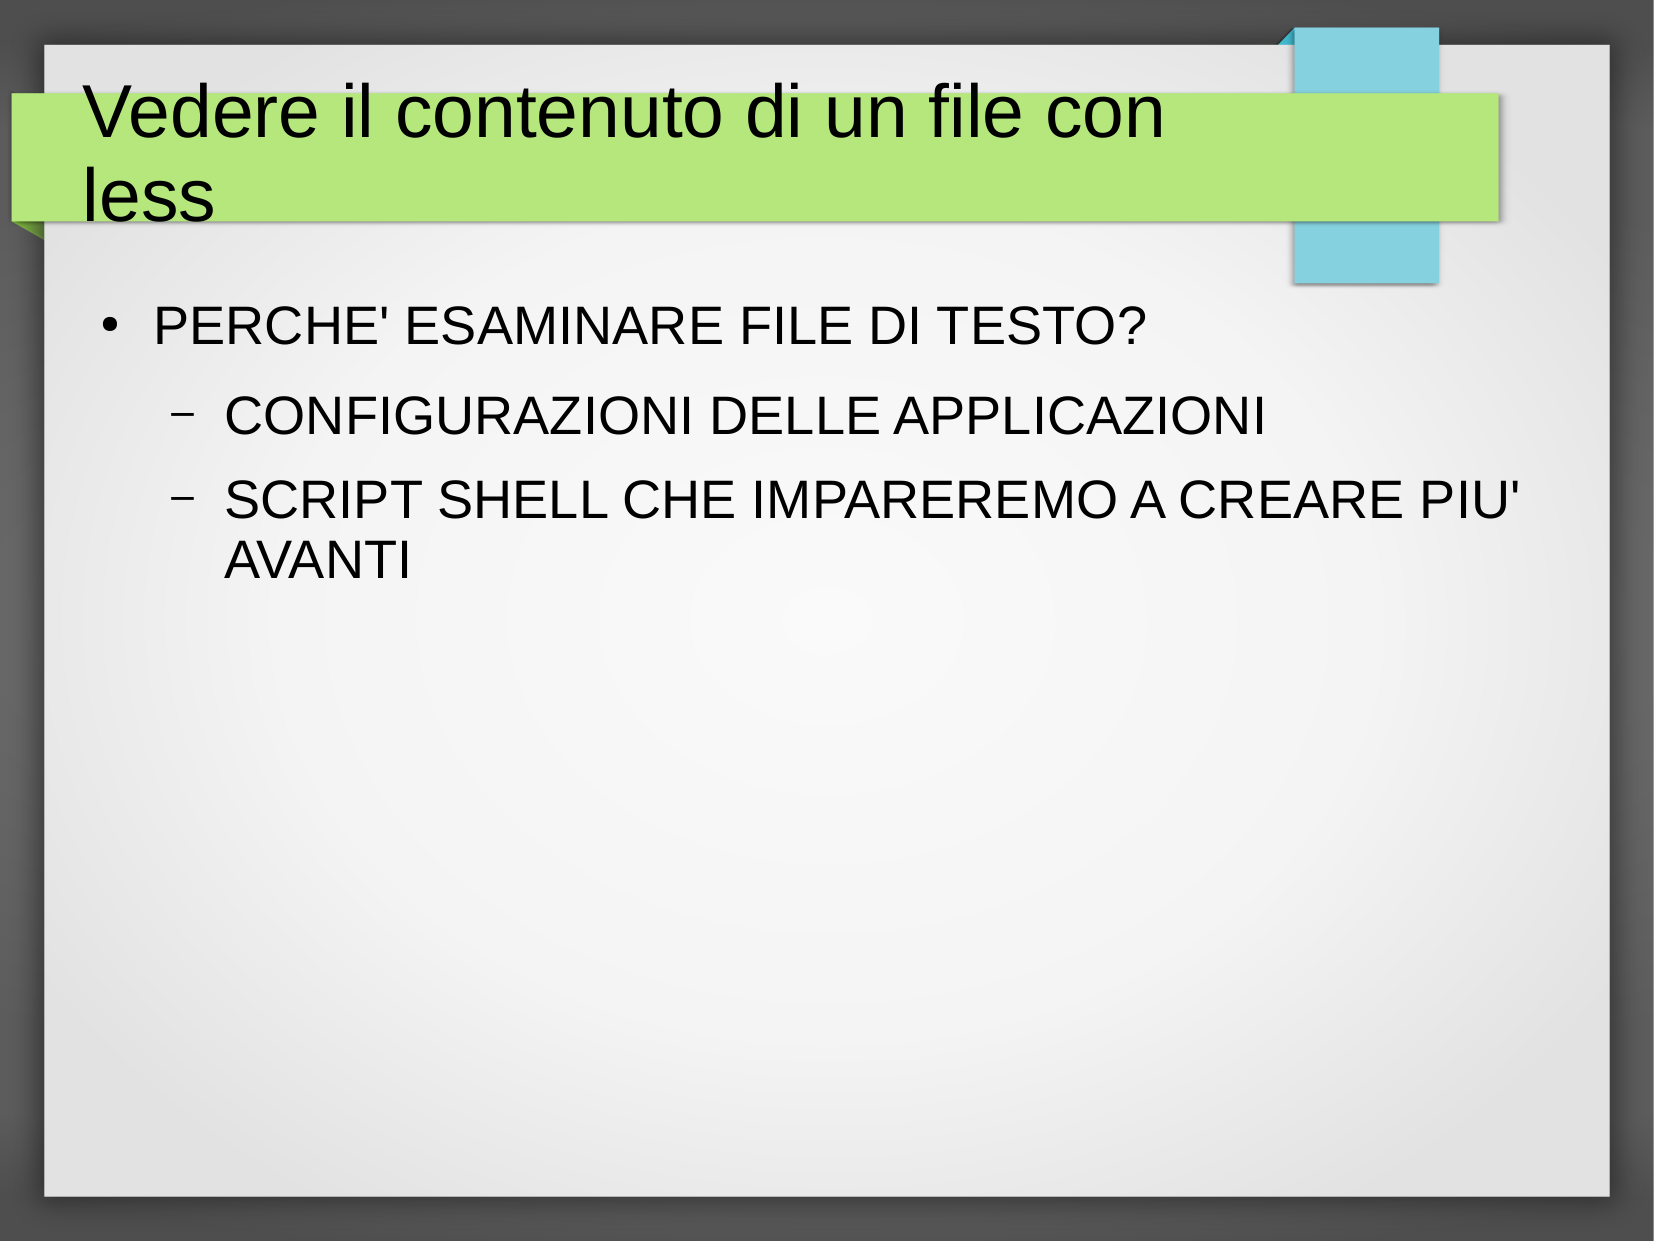

# Vedere il contenuto di un file con less
PERCHE' ESAMINARE FILE DI TESTO?
CONFIGURAZIONI DELLE APPLICAZIONI
SCRIPT SHELL CHE IMPAREREMO A CREARE PIU' AVANTI